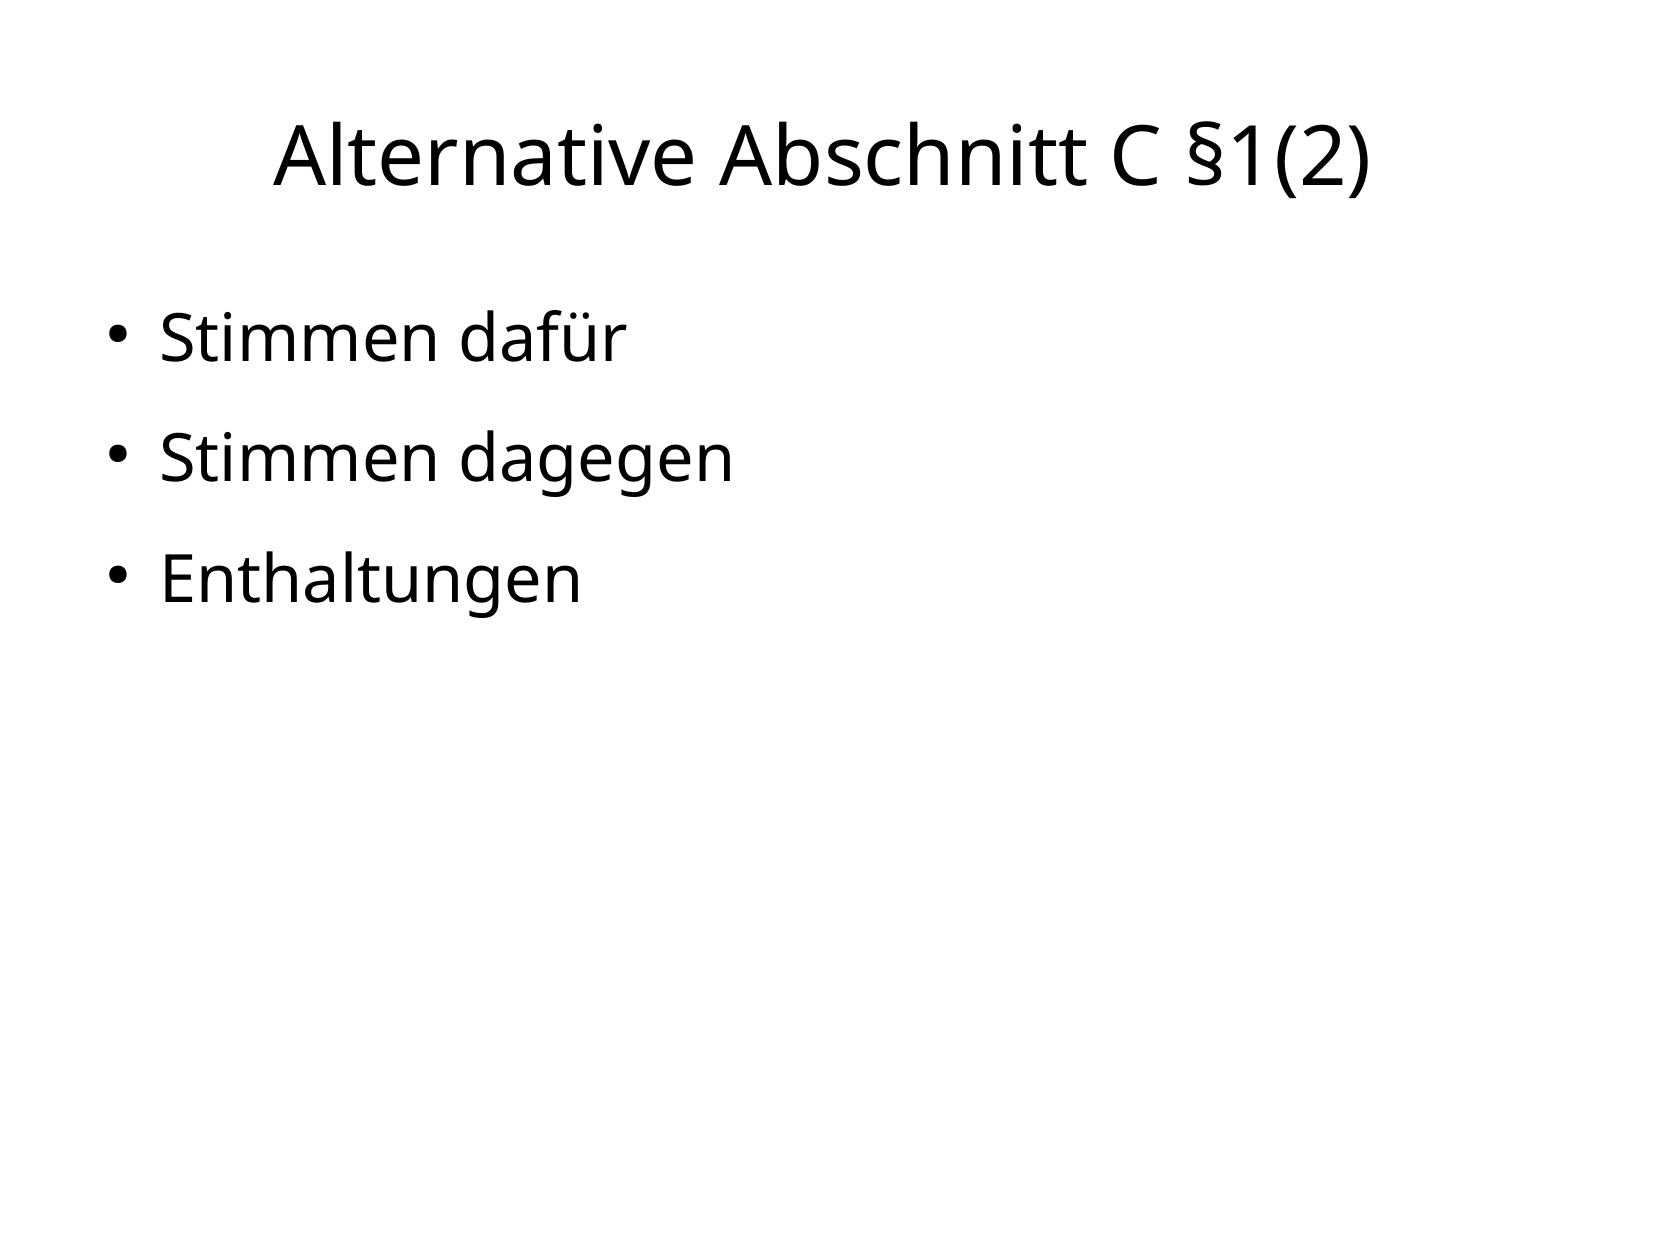

# Alternative Abschnitt C §1(2)
Stimmen dafür
Stimmen dagegen
Enthaltungen